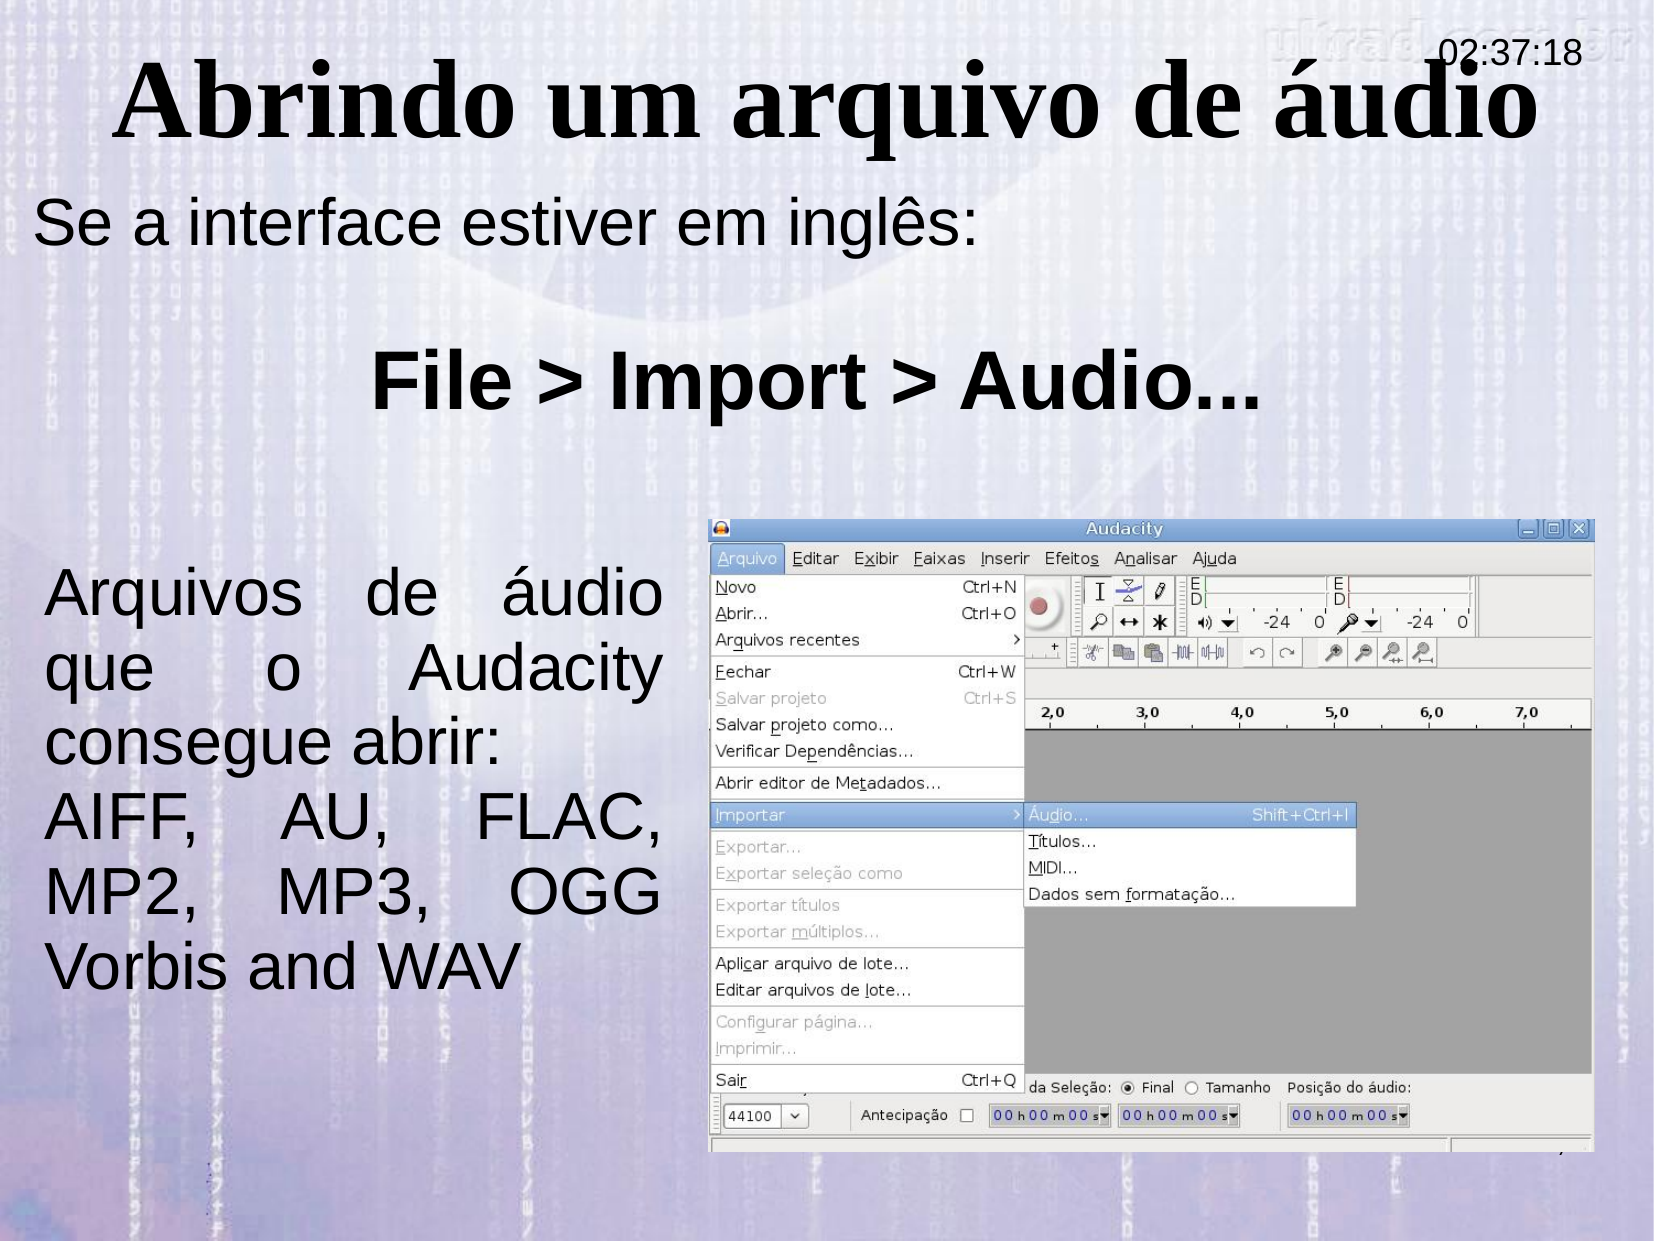

02:22:19
Abrindo um arquivo de áudio
Se a interface estiver em inglês:
File > Import > Audio...
Arquivos de áudio que o Audacity consegue abrir:
AIFF, AU, FLAC, MP2, MP3, OGG Vorbis and WAV
7